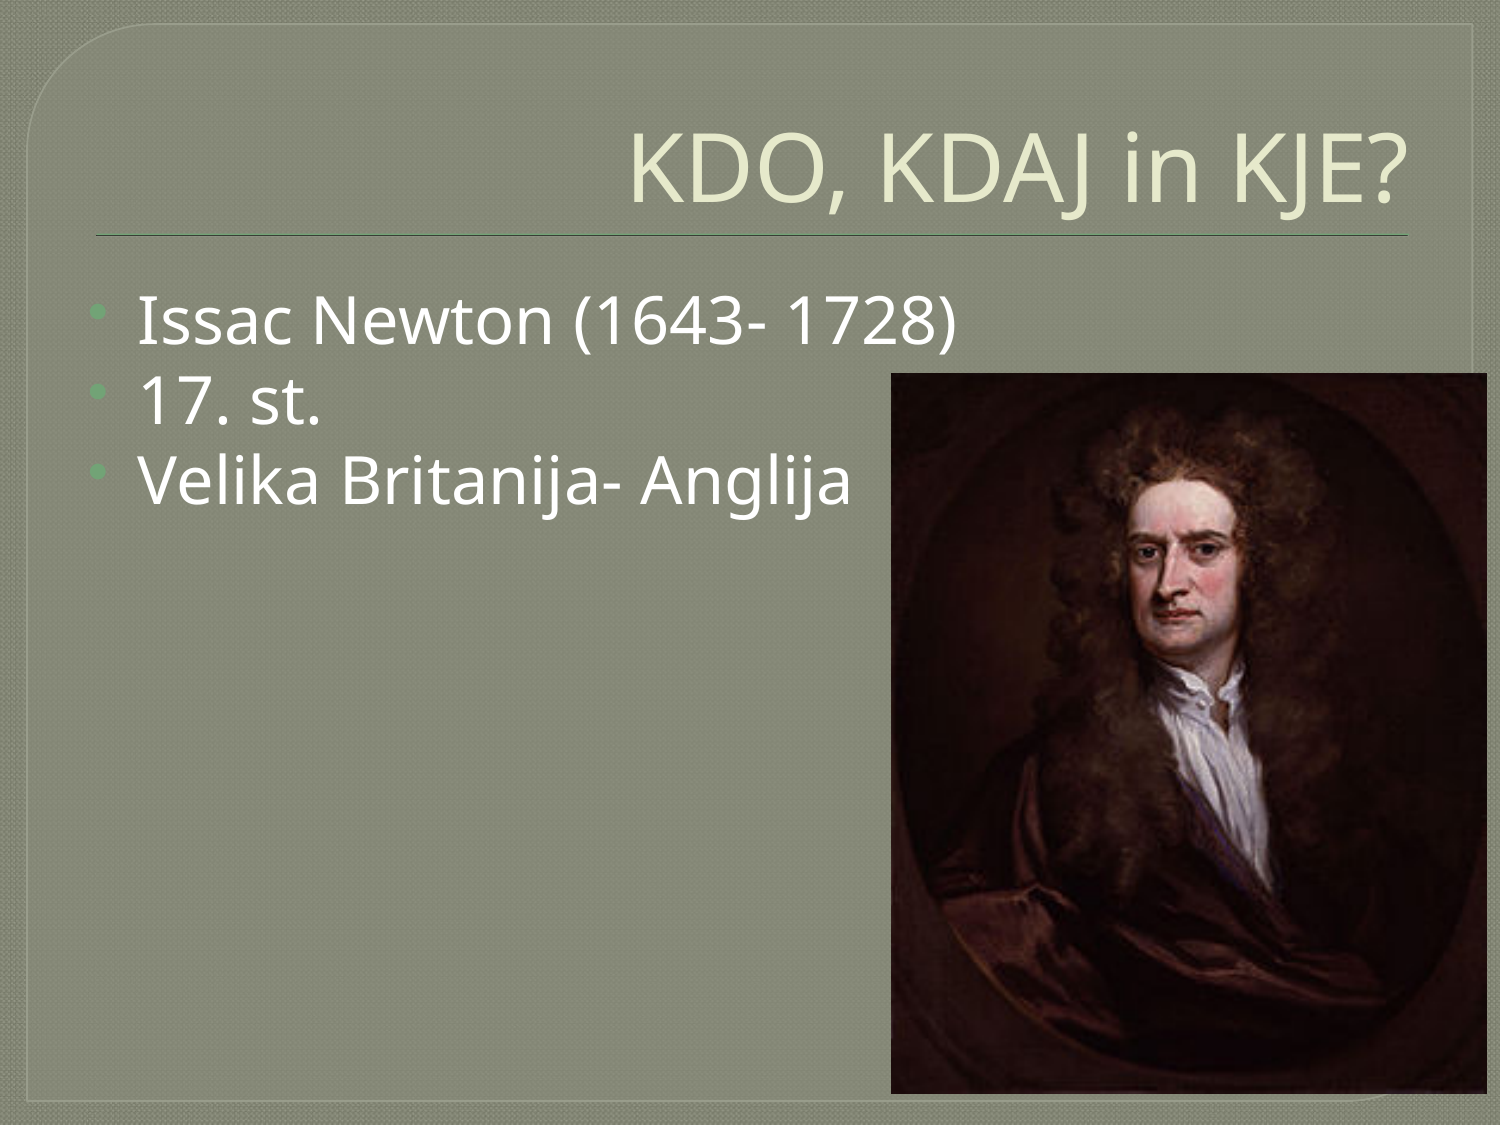

# KDO, KDAJ in KJE?
Issac Newton (1643- 1728)
17. st.
Velika Britanija- Anglija